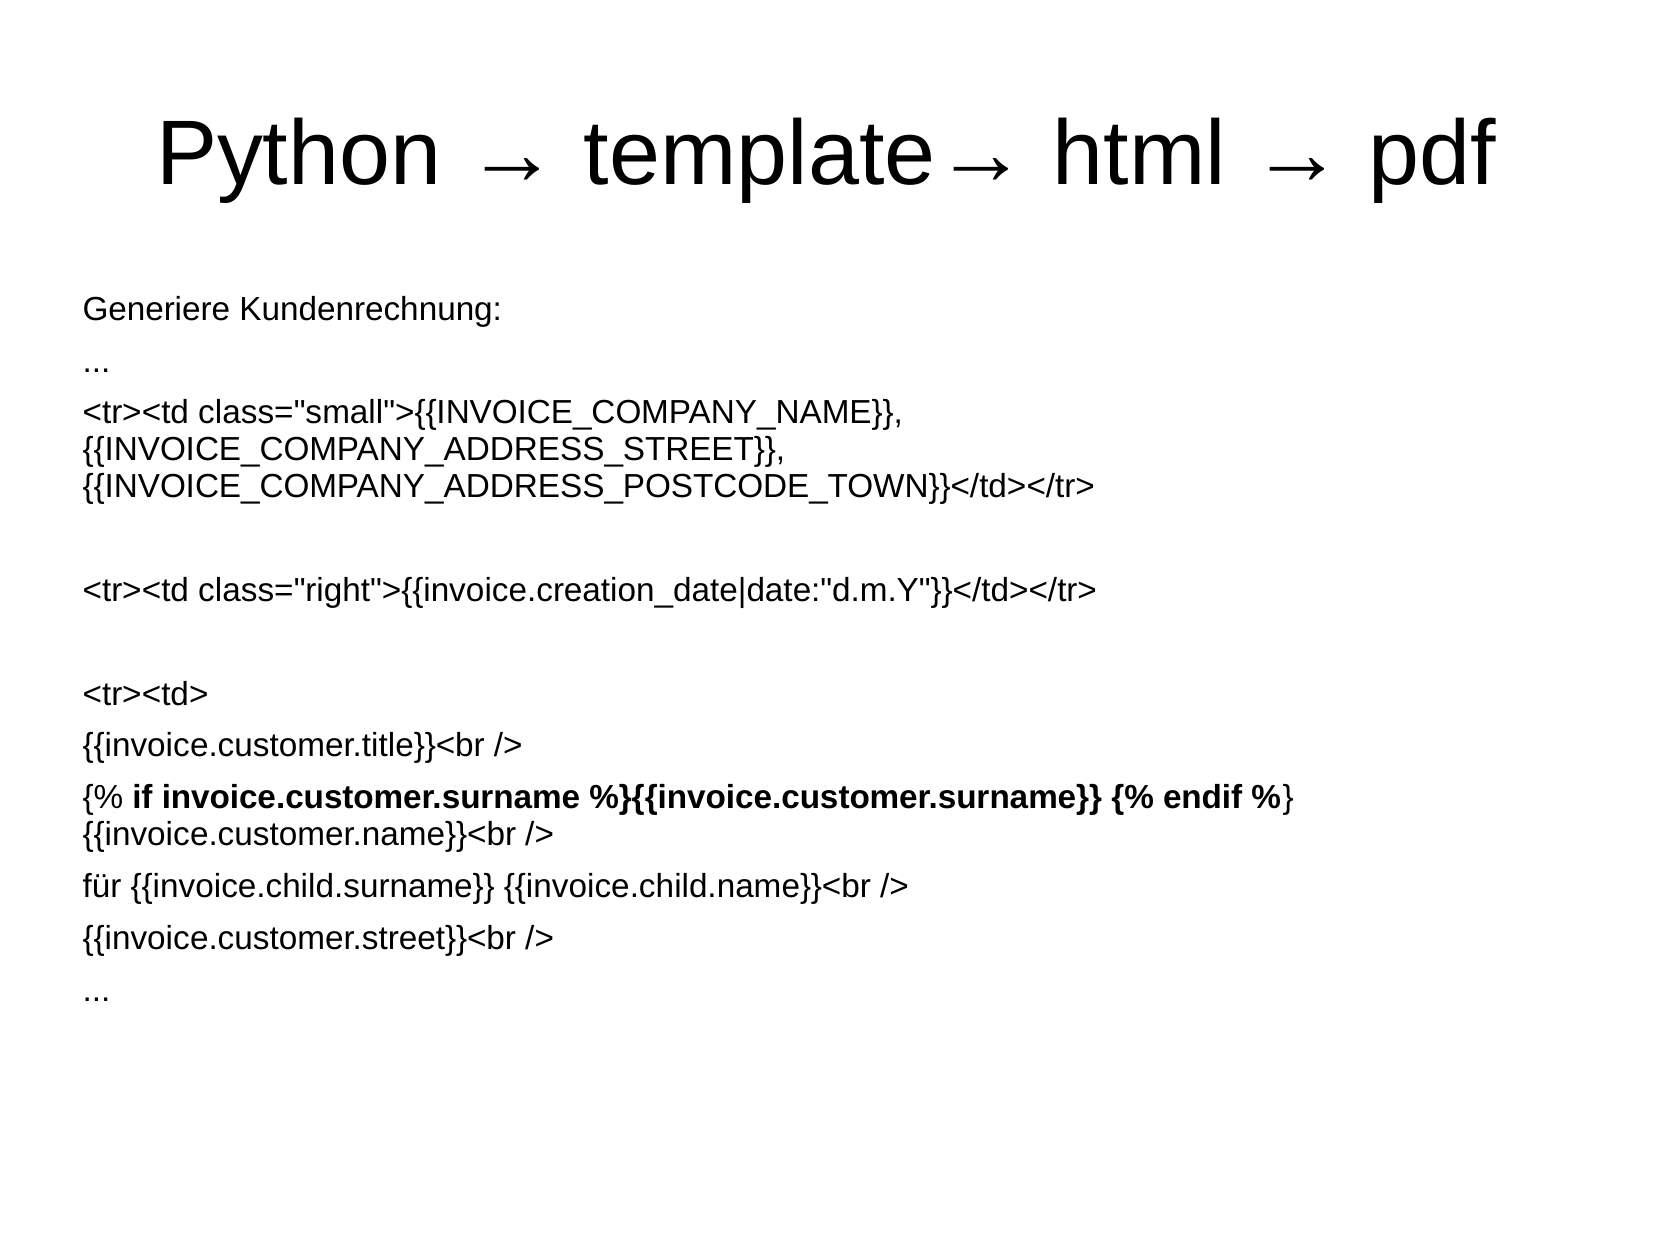

# Python → template→ html → pdf
Generiere Kundenrechnung:
...
<tr><td class="small">{{INVOICE_COMPANY_NAME}}, {{INVOICE_COMPANY_ADDRESS_STREET}}, {{INVOICE_COMPANY_ADDRESS_POSTCODE_TOWN}}</td></tr>
<tr><td class="right">{{invoice.creation_date|date:"d.m.Y"}}</td></tr>
<tr><td>
{{invoice.customer.title}}<br />
{% if invoice.customer.surname %}{{invoice.customer.surname}} {% endif %}{{invoice.customer.name}}<br />
für {{invoice.child.surname}} {{invoice.child.name}}<br />
{{invoice.customer.street}}<br />
...